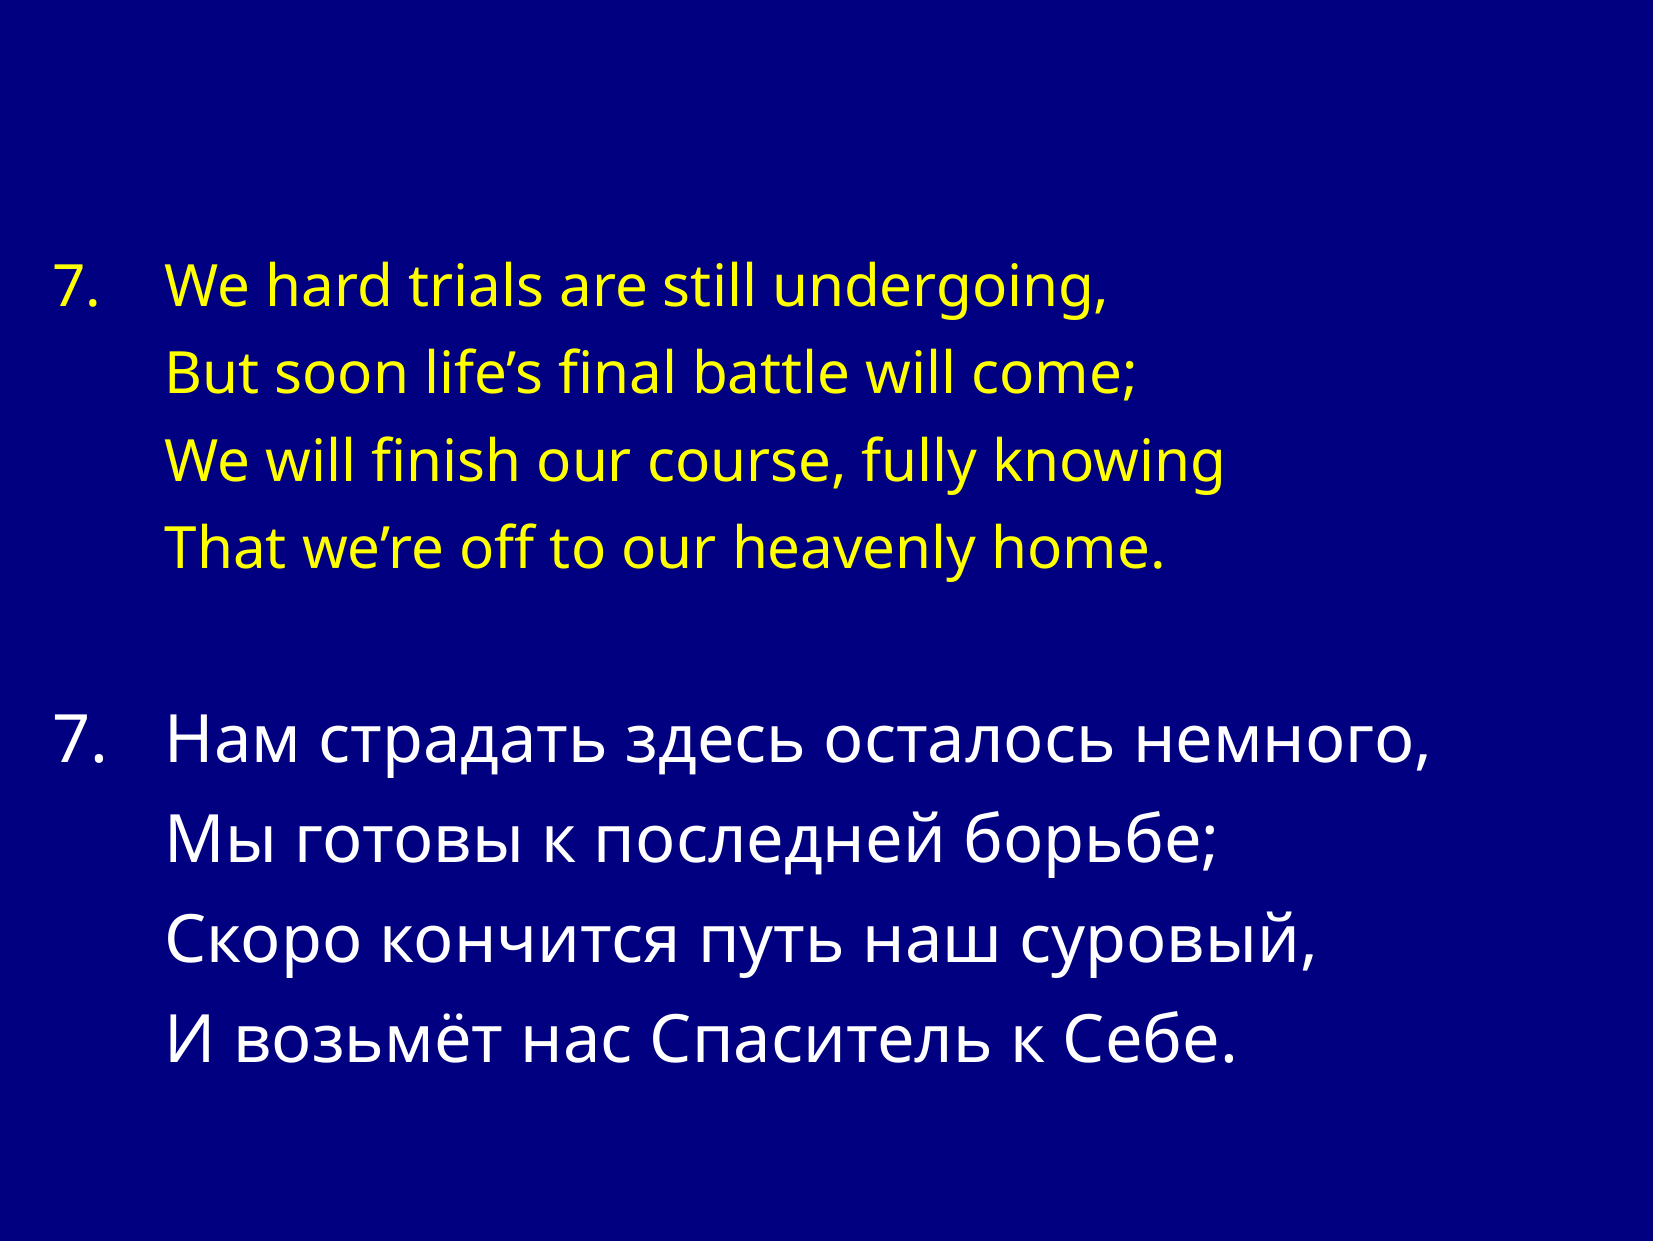

7.	We hard trials are still undergoing,
	But soon life’s final battle will come;
	We will finish our course, fully knowing
	That we’re off to our heavenly home.
7.	Нам страдать здесь осталось немного,
	Мы готовы к последней борьбе;
	Скоро кончится путь наш суровый,
	И возьмёт нас Спаситель к Себе.